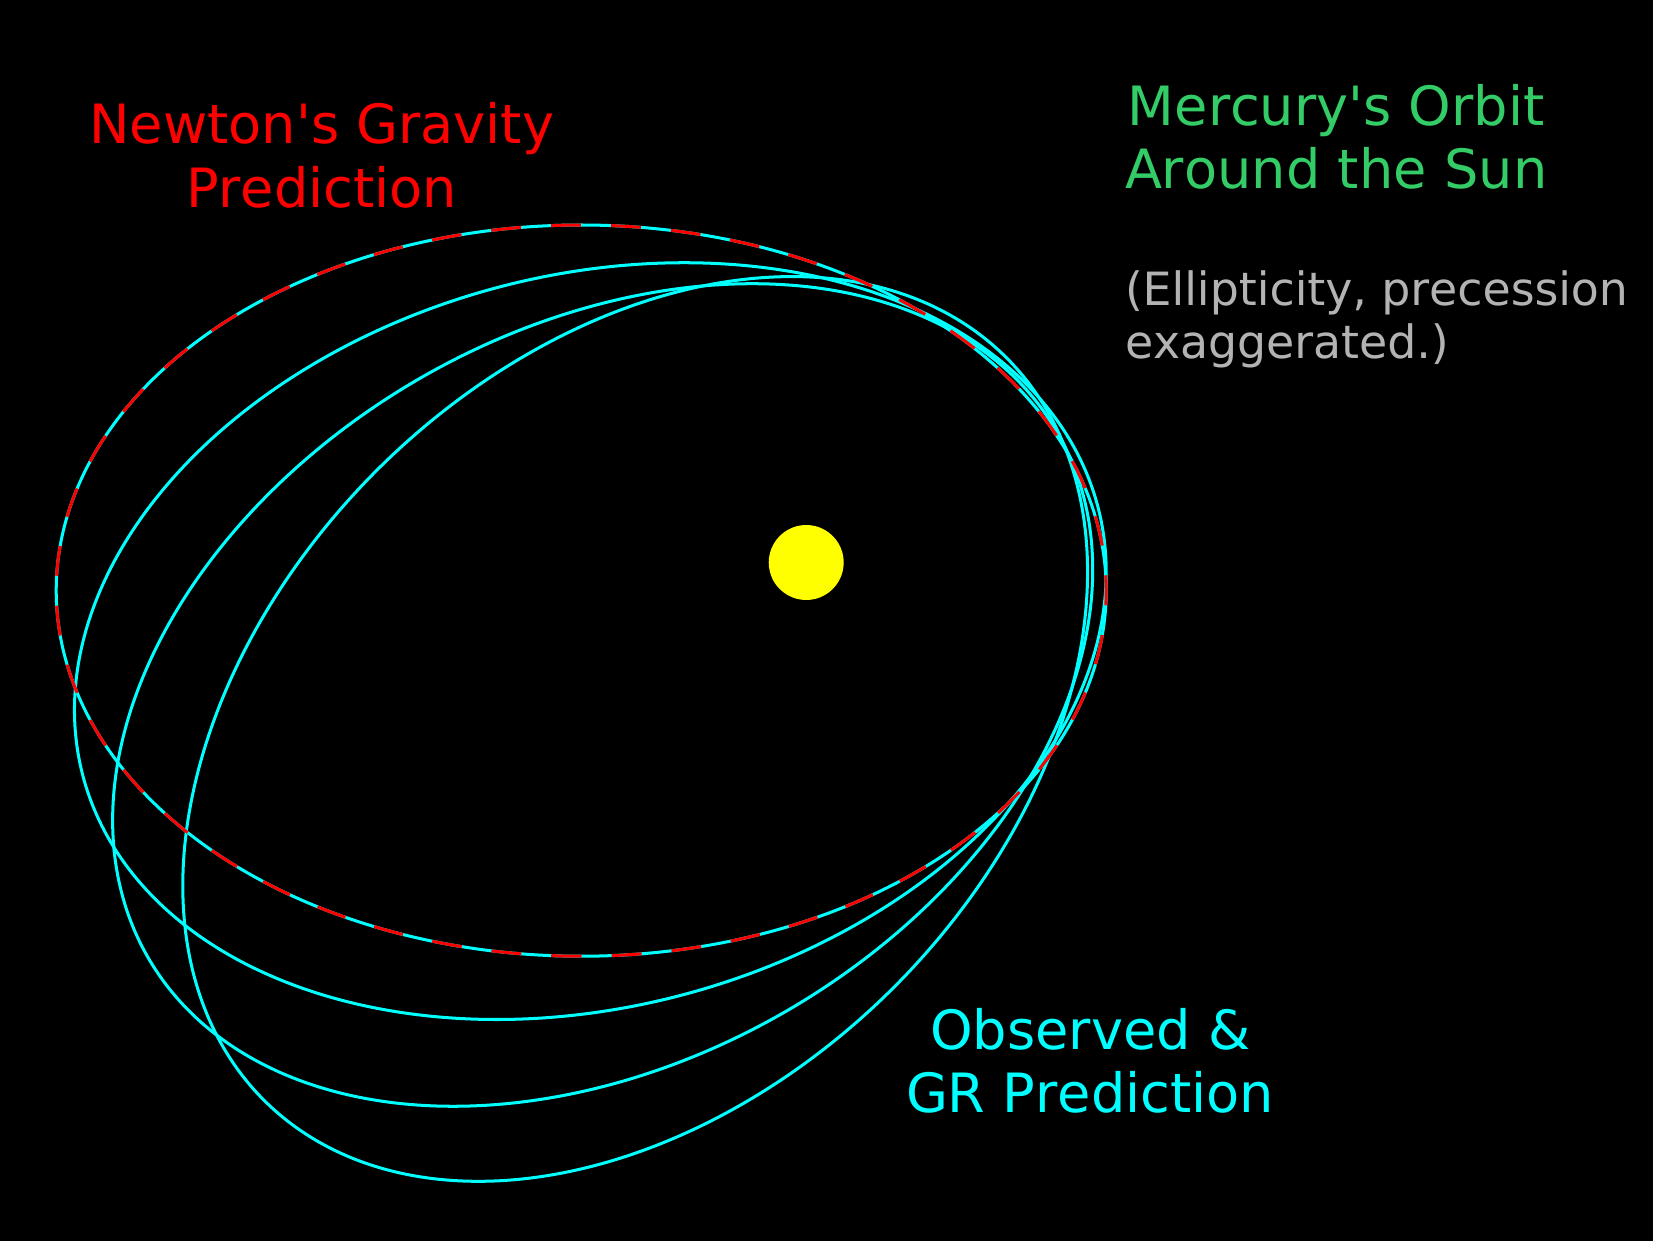

Mercury's Orbit
Around the Sun
Newton's Gravity
Prediction
(Ellipticity, precession
exaggerated.)
Observed &
GR Prediction